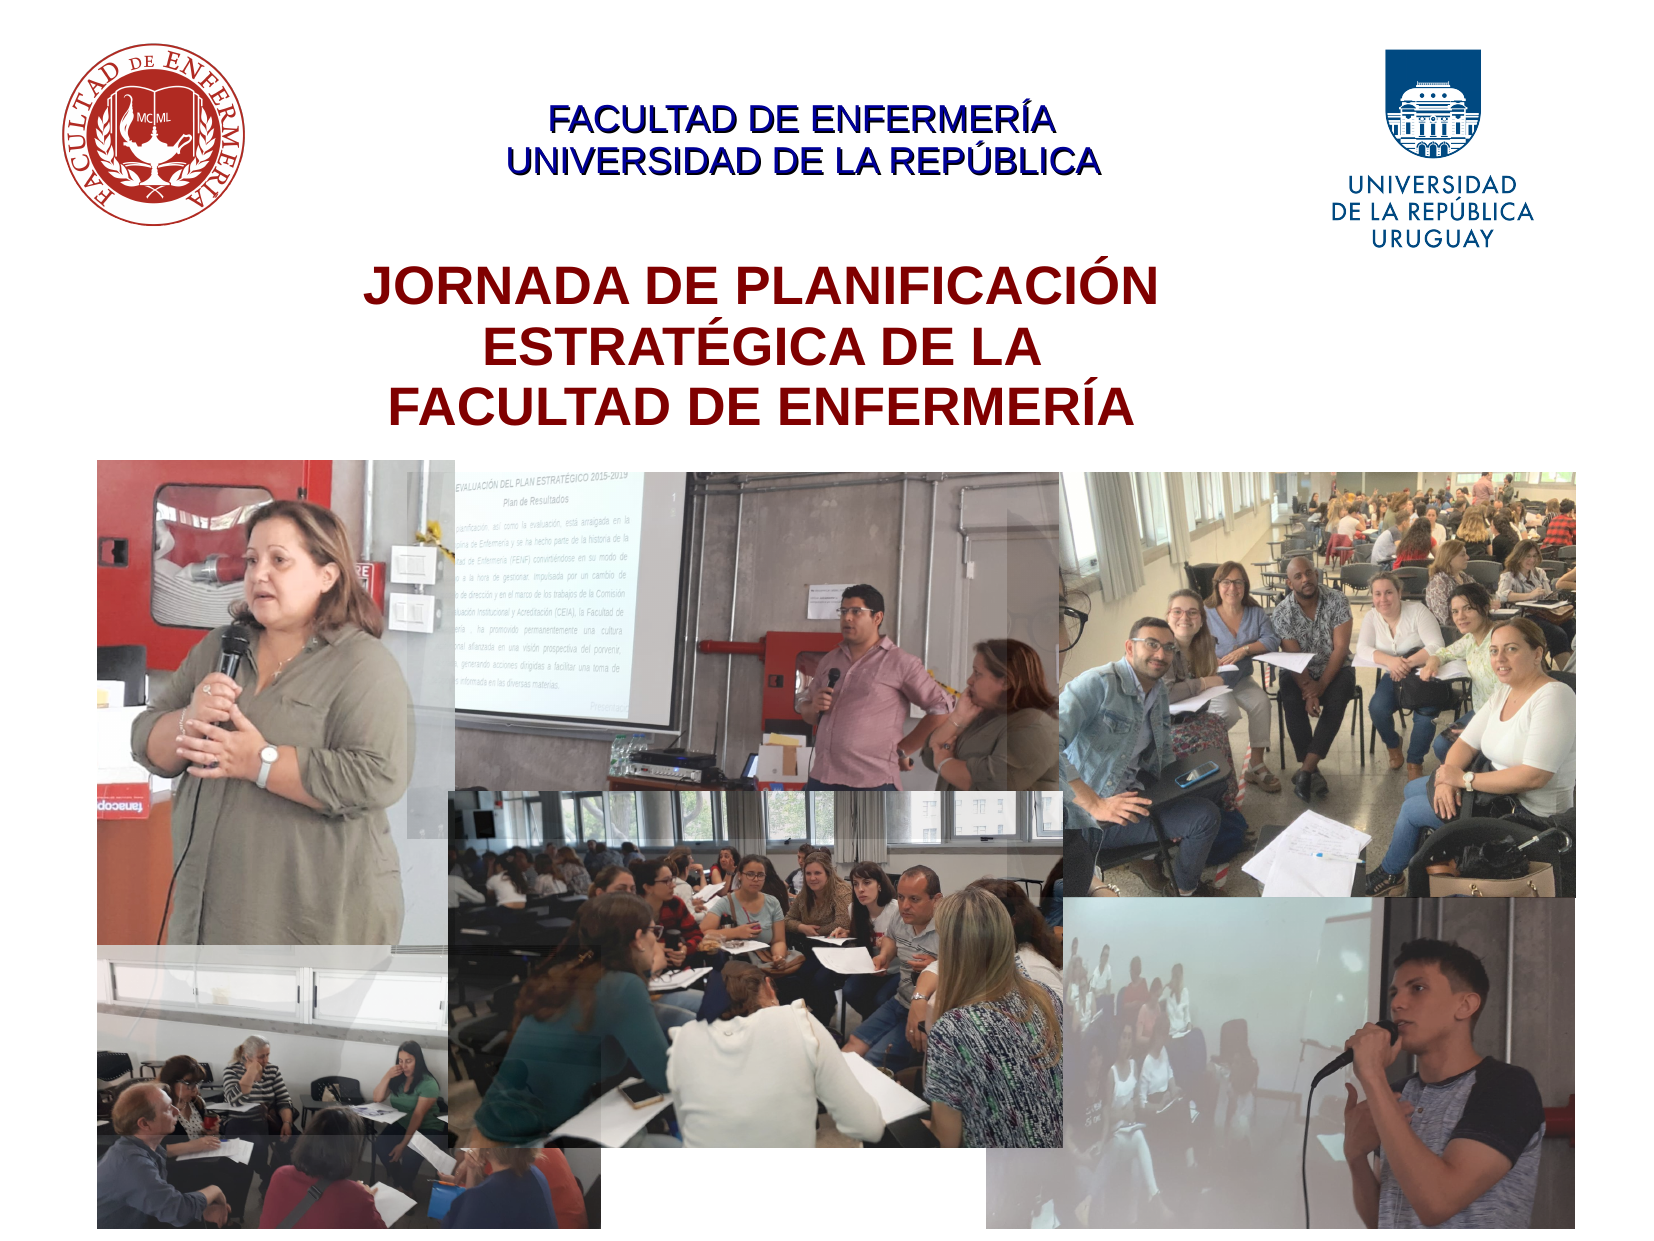

FACULTAD DE ENFERMERÍA
UNIVERSIDAD DE LA REPÚBLICA
JORNADA DE PLANIFICACIÓN ESTRATÉGICA DE LA FACULTAD DE ENFERMERÍA